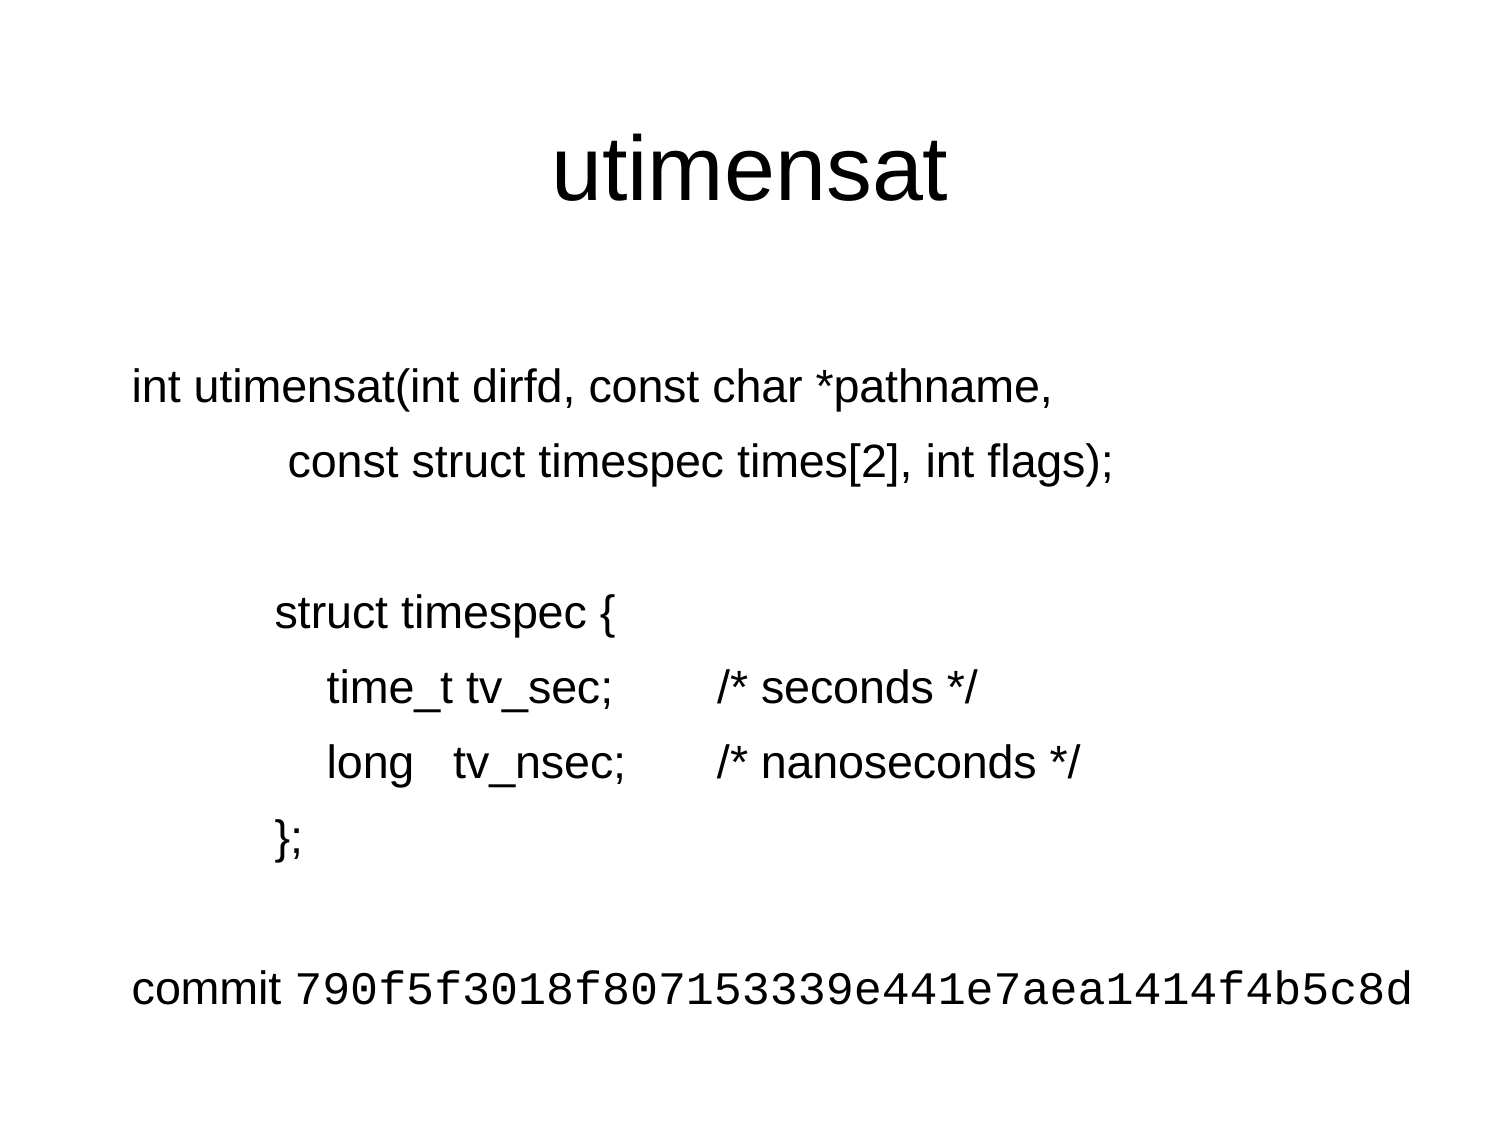

# utimensat
int utimensat(int dirfd, const char *pathname,
 const struct timespec times[2], int flags);
 struct timespec {
 time_t tv_sec; /* seconds */
 long tv_nsec; /* nanoseconds */
 };
commit 790f5f3018f807153339e441e7aea1414f4b5c8d